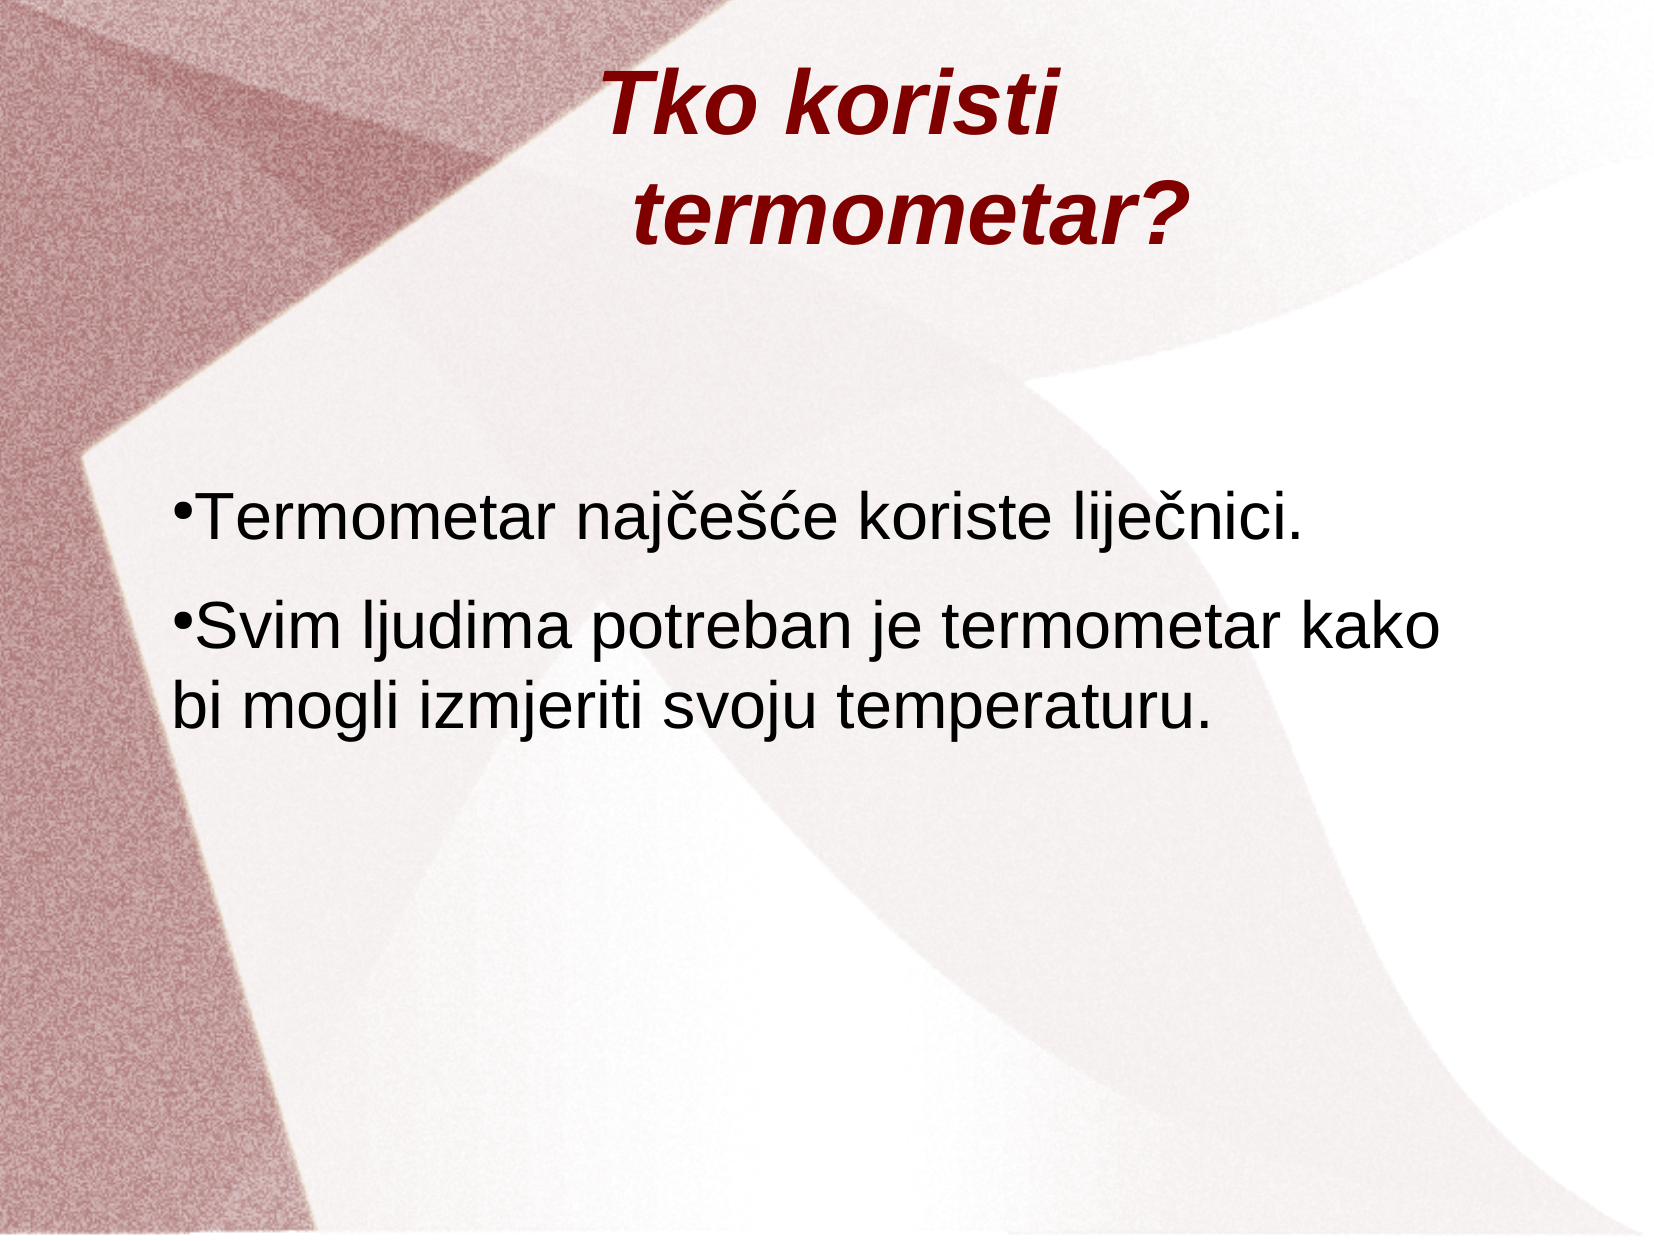

# Tko koristi termometar?
Termometar najčešće koriste liječnici.
Svim ljudima potreban je termometar kako bi mogli izmjeriti svoju temperaturu.